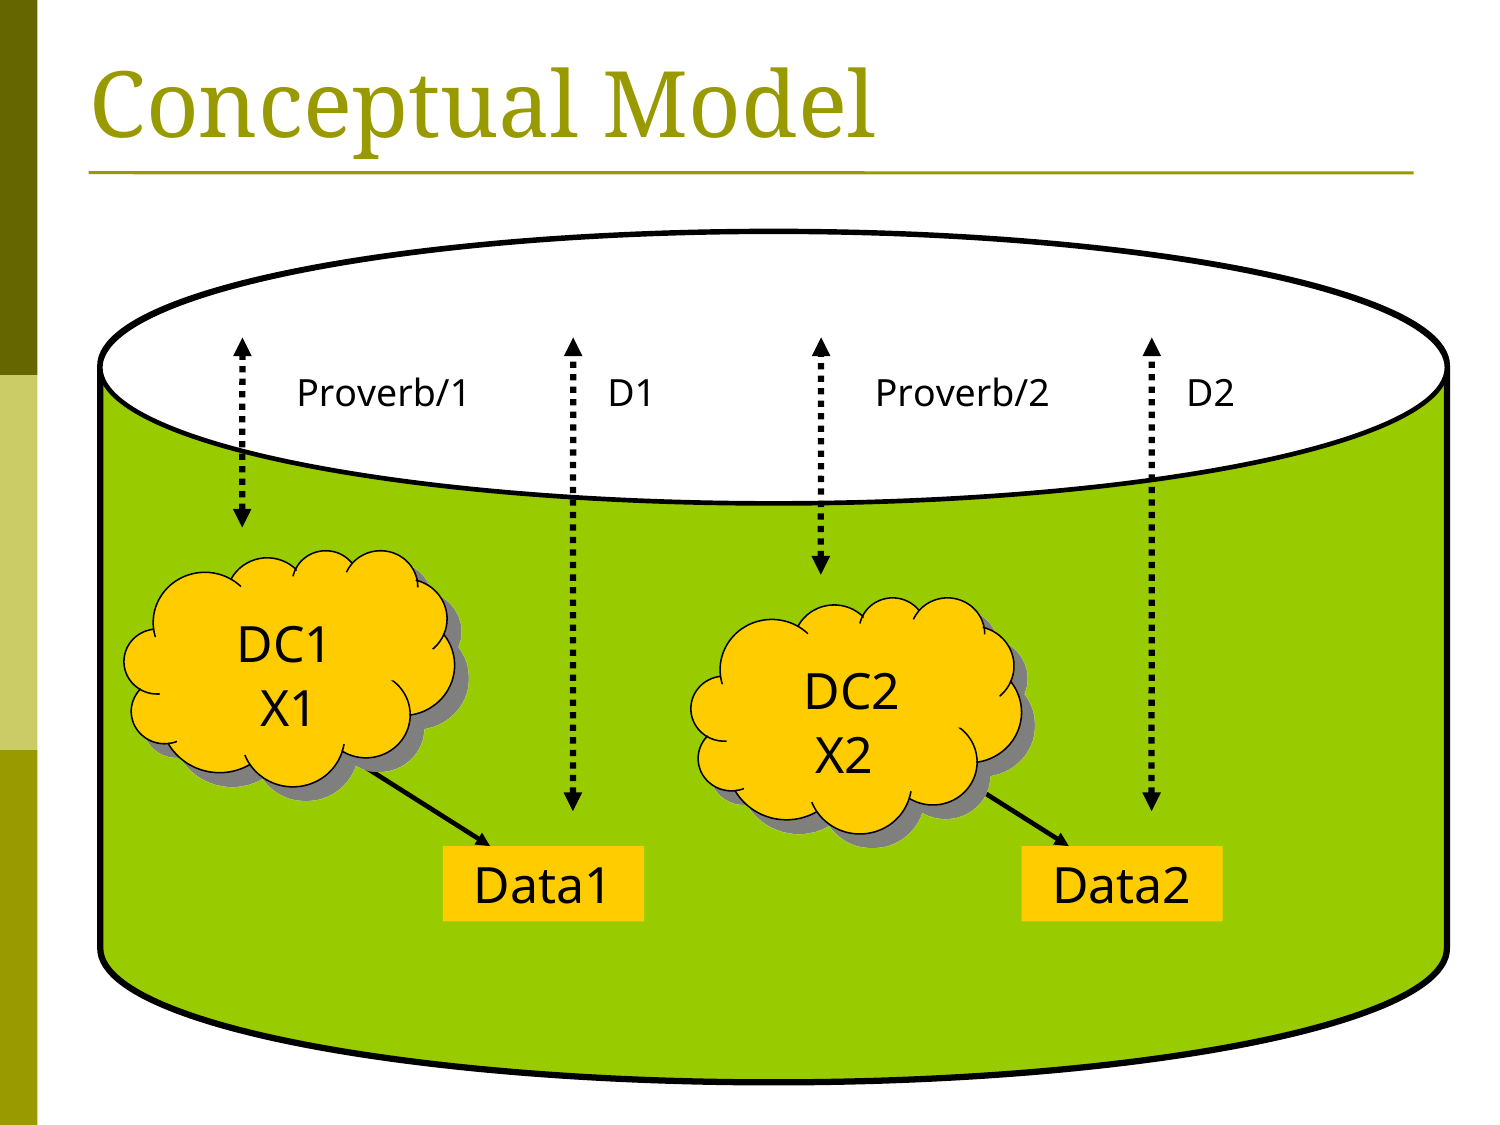

# Conceptual Model
Proverb/1
D1
Proverb/2
D2
DC1
X1
DC2
X2
Data1
Data2